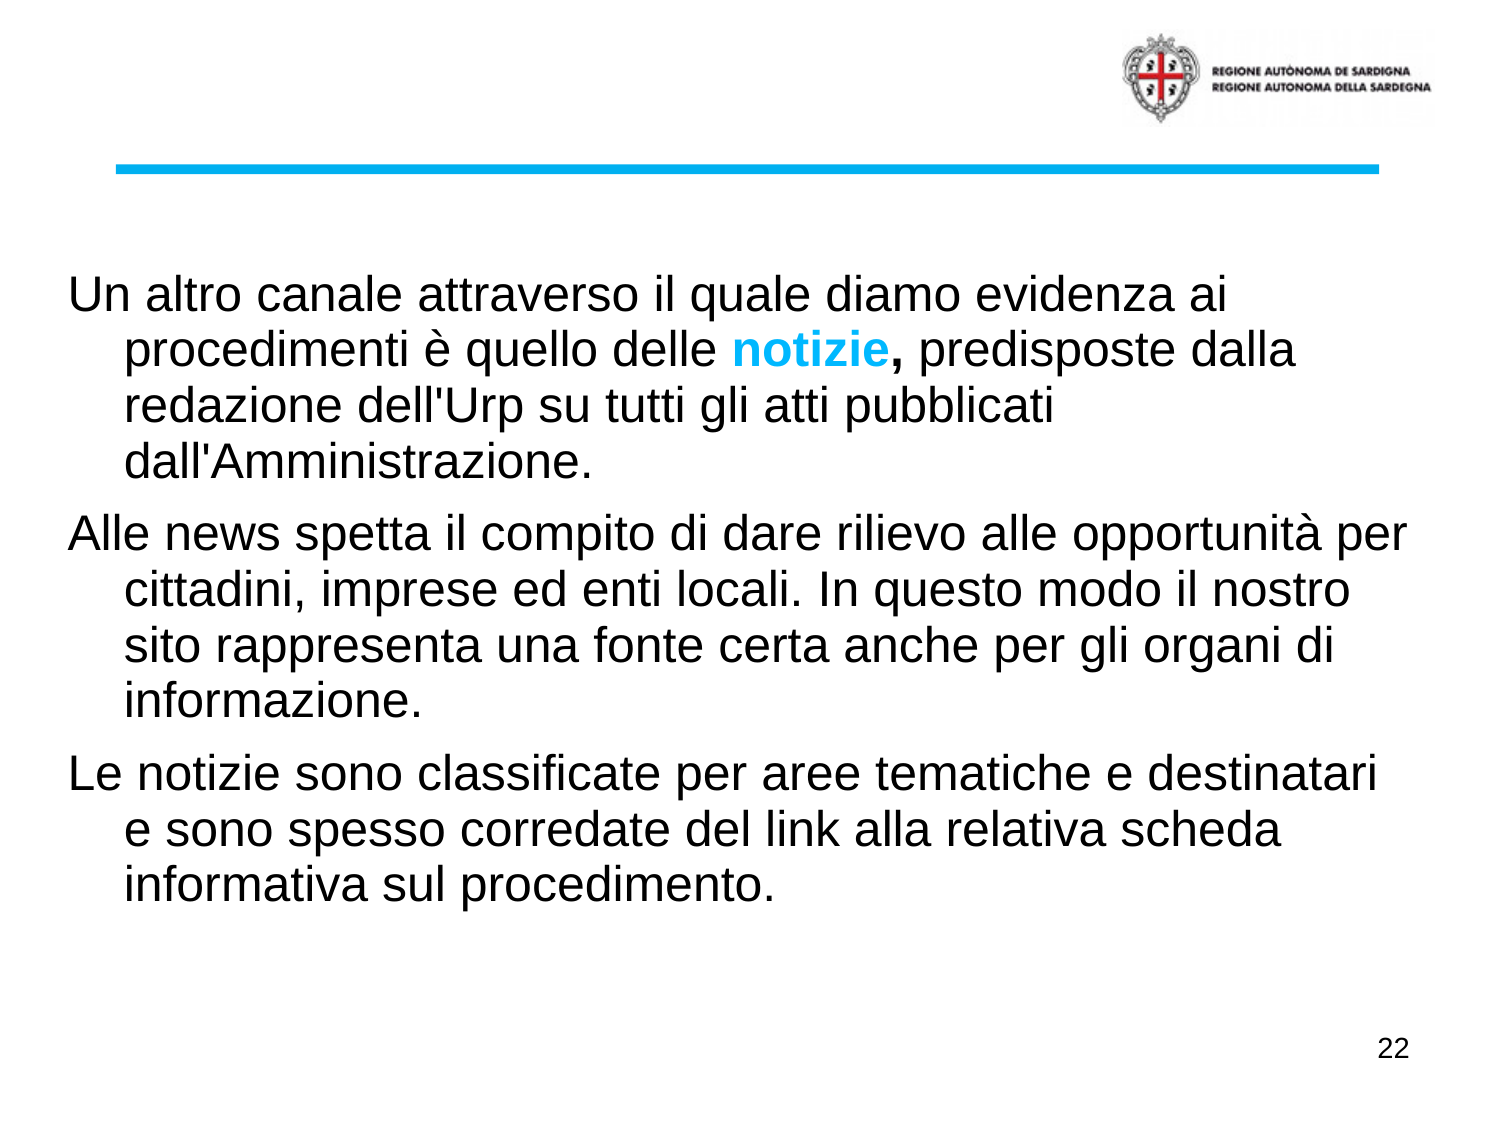

# Un altro canale attraverso il quale diamo evidenza ai procedimenti è quello delle notizie, predisposte dalla redazione dell'Urp su tutti gli atti pubblicati dall'Amministrazione.
Alle news spetta il compito di dare rilievo alle opportunità per cittadini, imprese ed enti locali. In questo modo il nostro sito rappresenta una fonte certa anche per gli organi di informazione.
Le notizie sono classificate per aree tematiche e destinatari e sono spesso corredate del link alla relativa scheda informativa sul procedimento.
22